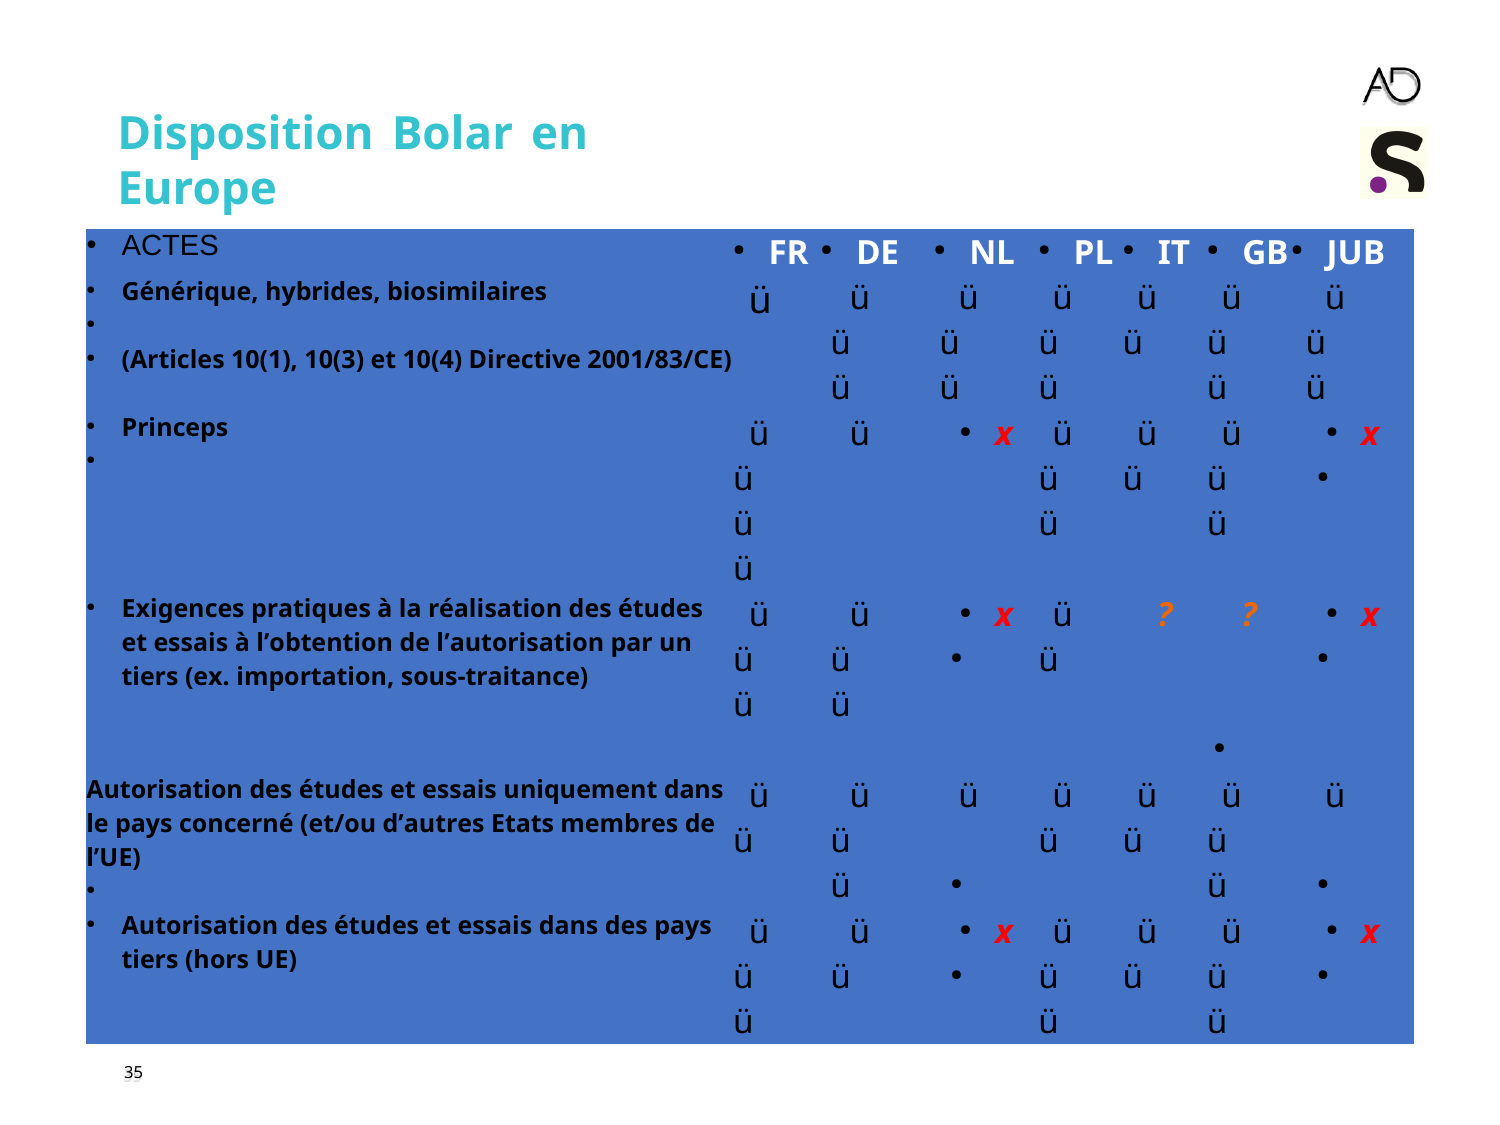

# Disposition Bolar en Europe
| ACTES | FR | DE | NL | PL | IT | GB | JUB |
| --- | --- | --- | --- | --- | --- | --- | --- |
| Générique, hybrides, biosimilaires (Articles 10(1), 10(3) et 10(4) Directive 2001/83/CE) | | | | | | | |
| Princeps | | | x | | | | x |
| Exigences pratiques à la réalisation des études et essais à l’obtention de l’autorisation par un tiers (ex. importation, sous-traitance) | | | x | | ? | ? | x |
| Autorisation des études et essais uniquement dans le pays concerné (et/ou d’autres Etats membres de l’UE) | | | | | | | |
| Autorisation des études et essais dans des pays tiers (hors UE) | | | x | | | | x |